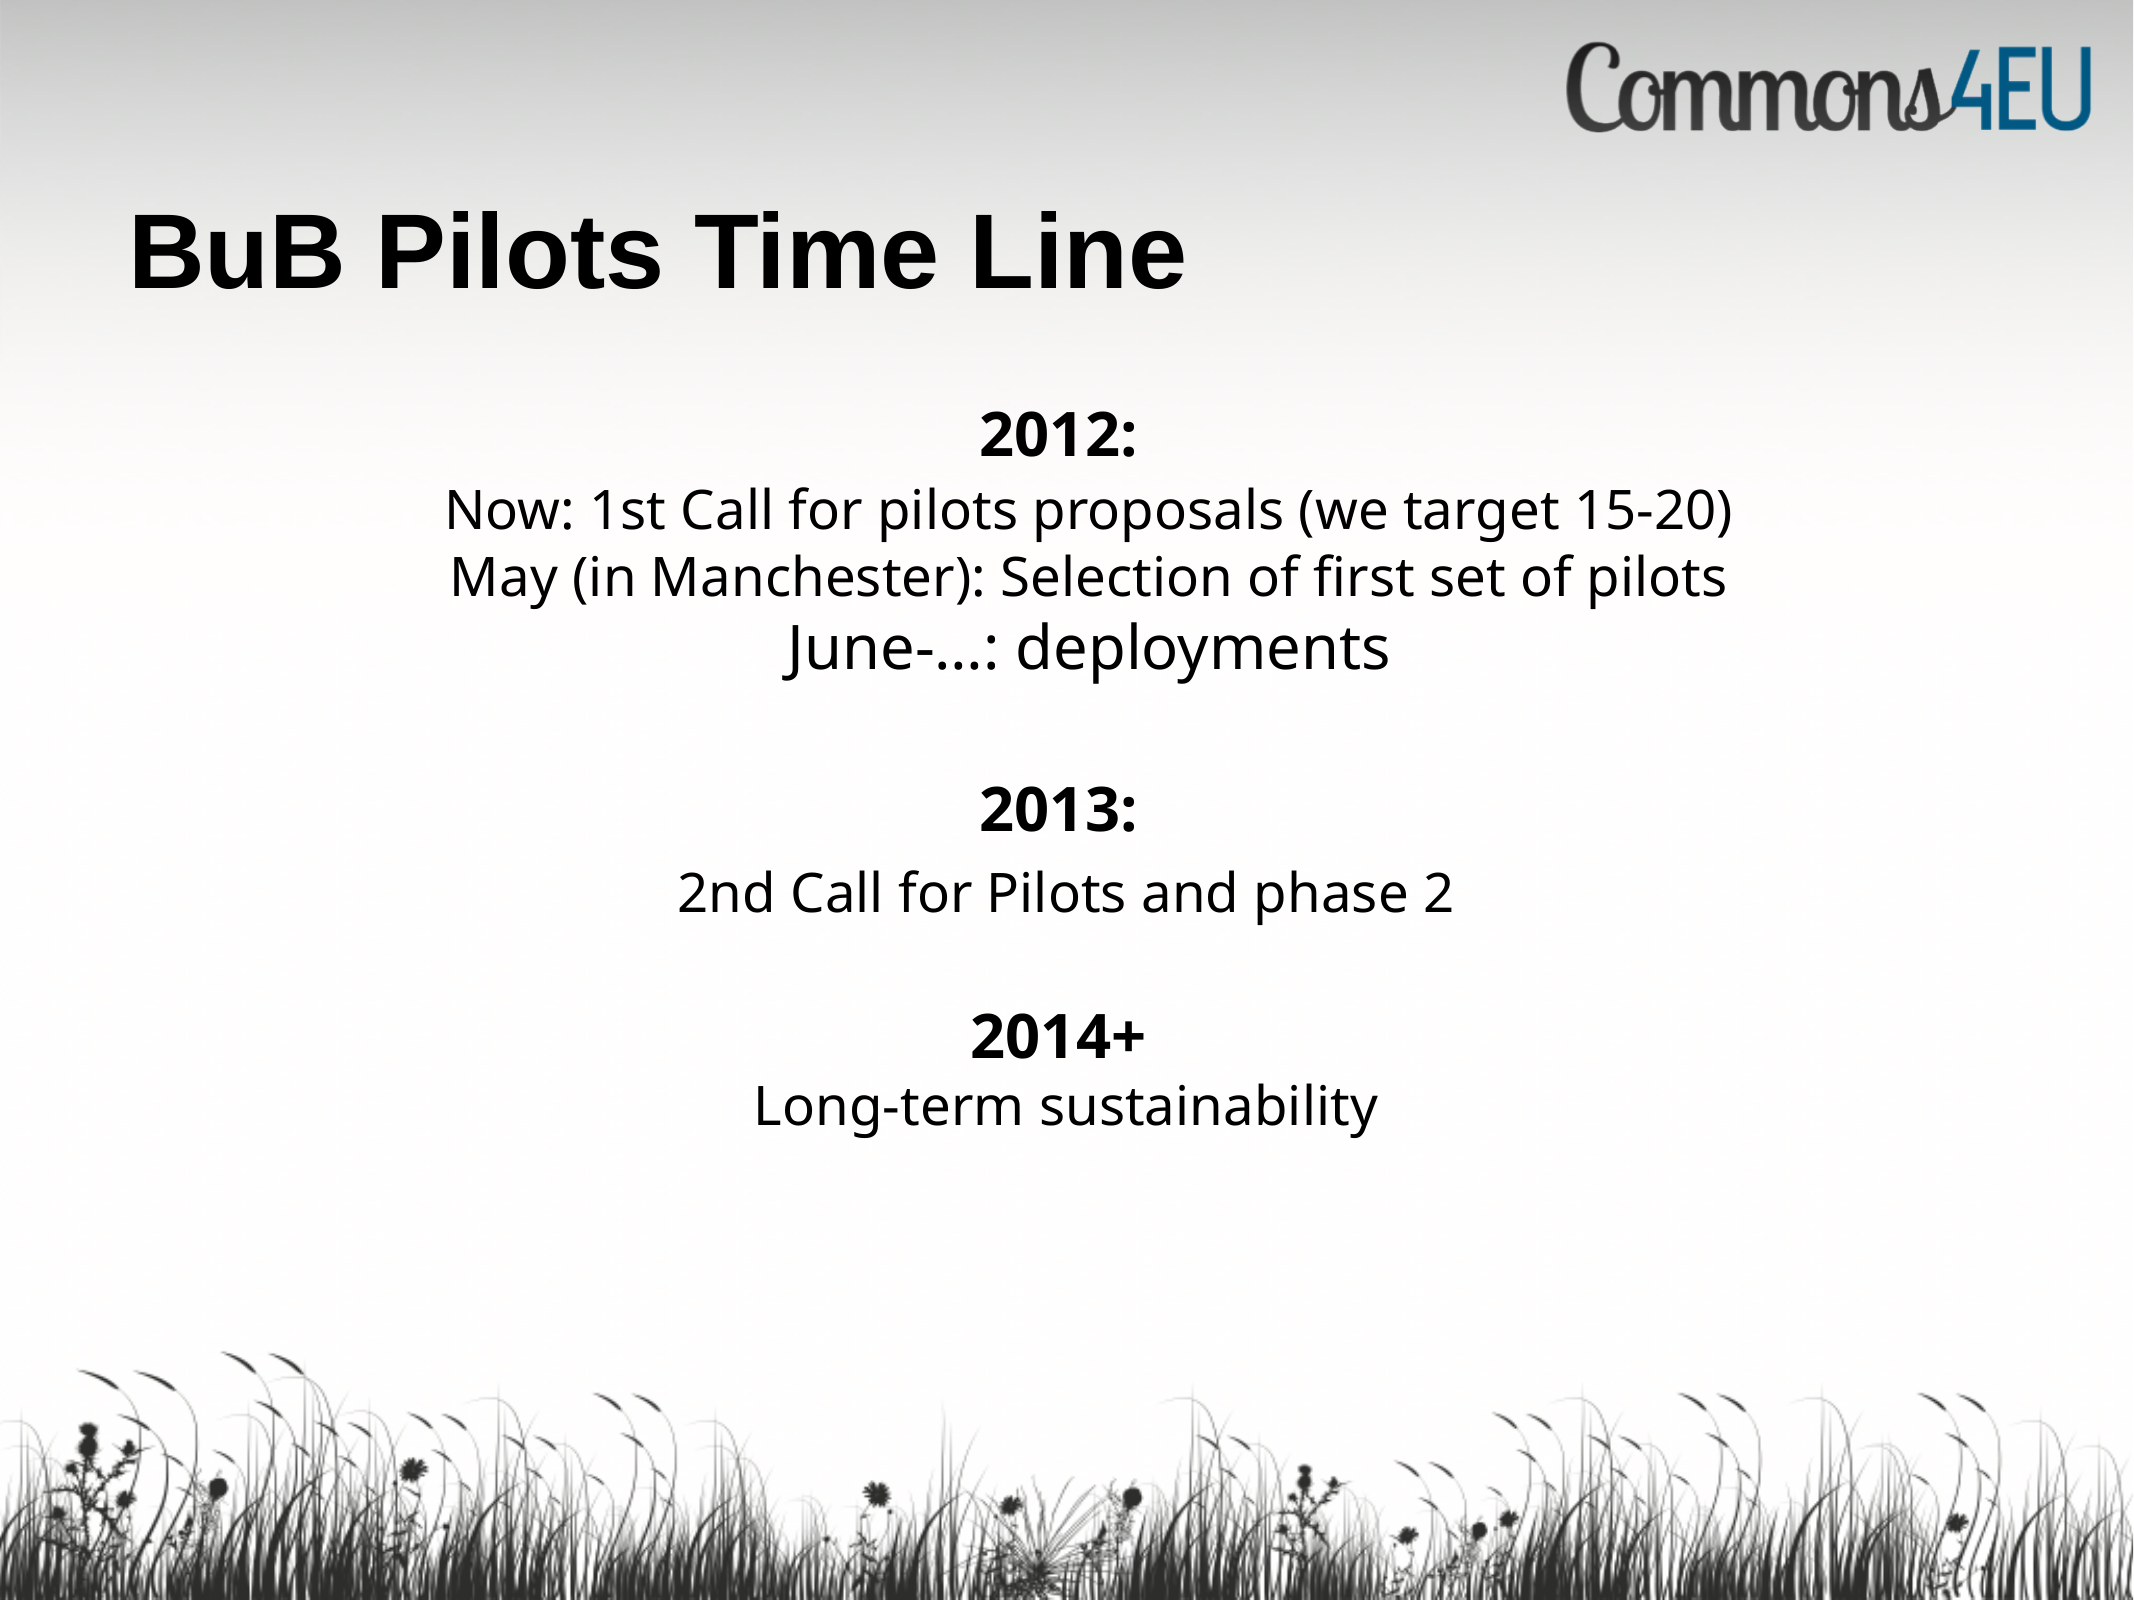

# BuB Pilots Time Line
2012:
	Now: 1st Call for pilots proposals (we target 15-20)
	May (in Manchester): Selection of first set of pilots
	June-…: deployments
2013:
2nd Call for Pilots and phase 2
2014+
Long-term sustainability